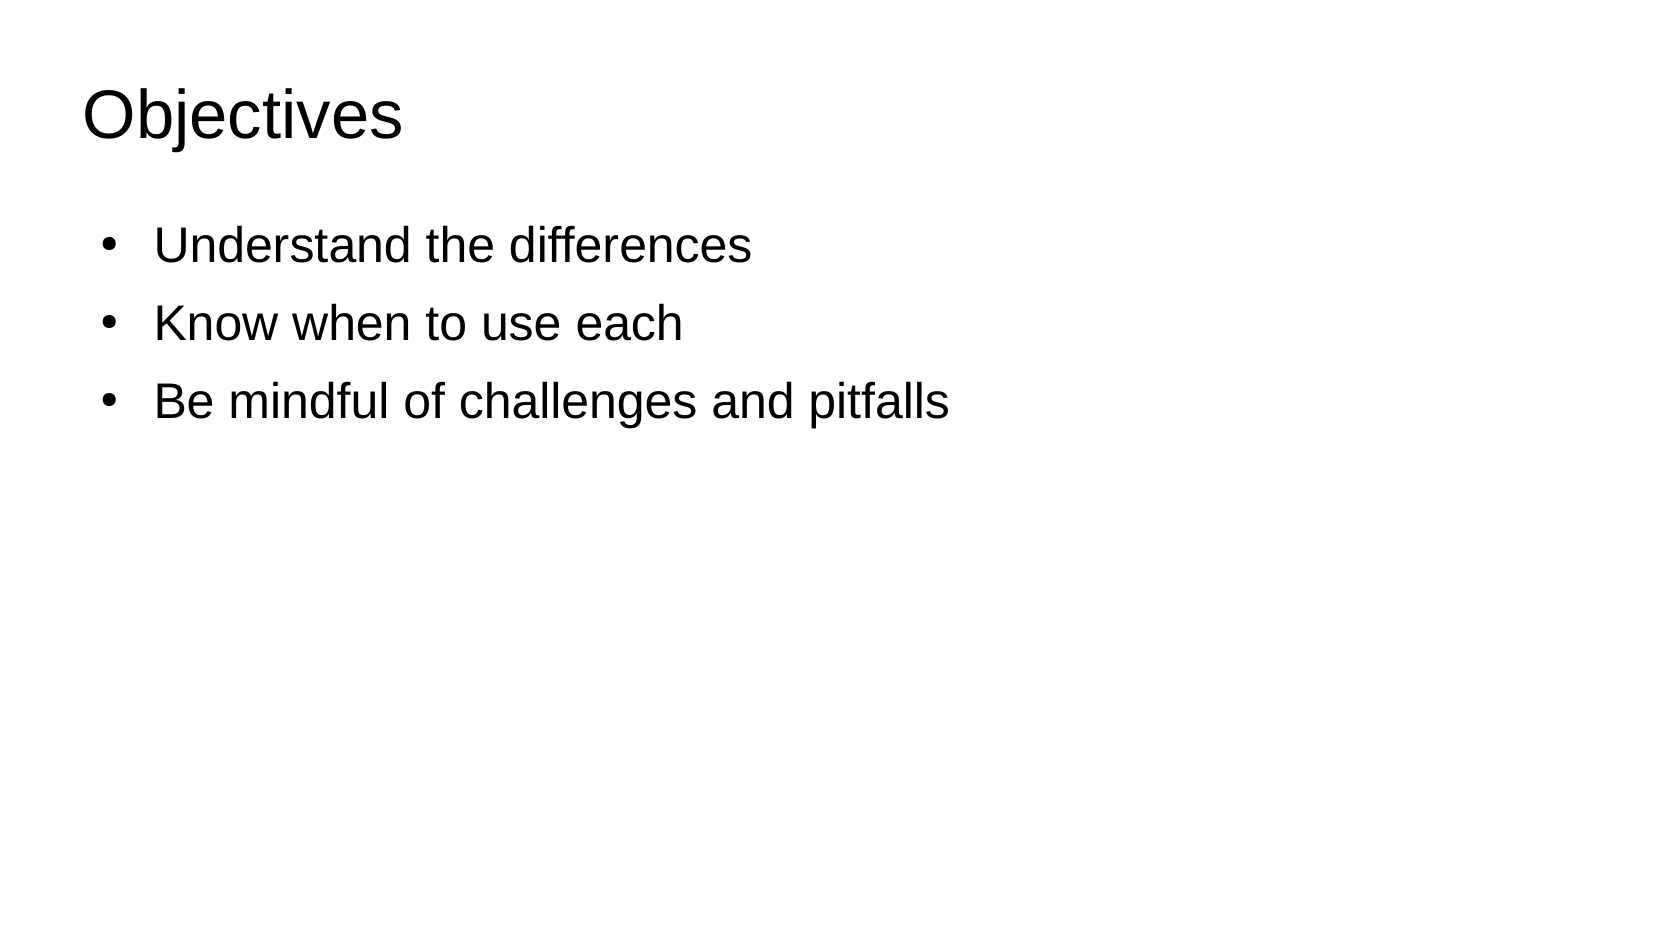

# Objectives
Understand the differences
Know when to use each
Be mindful of challenges and pitfalls